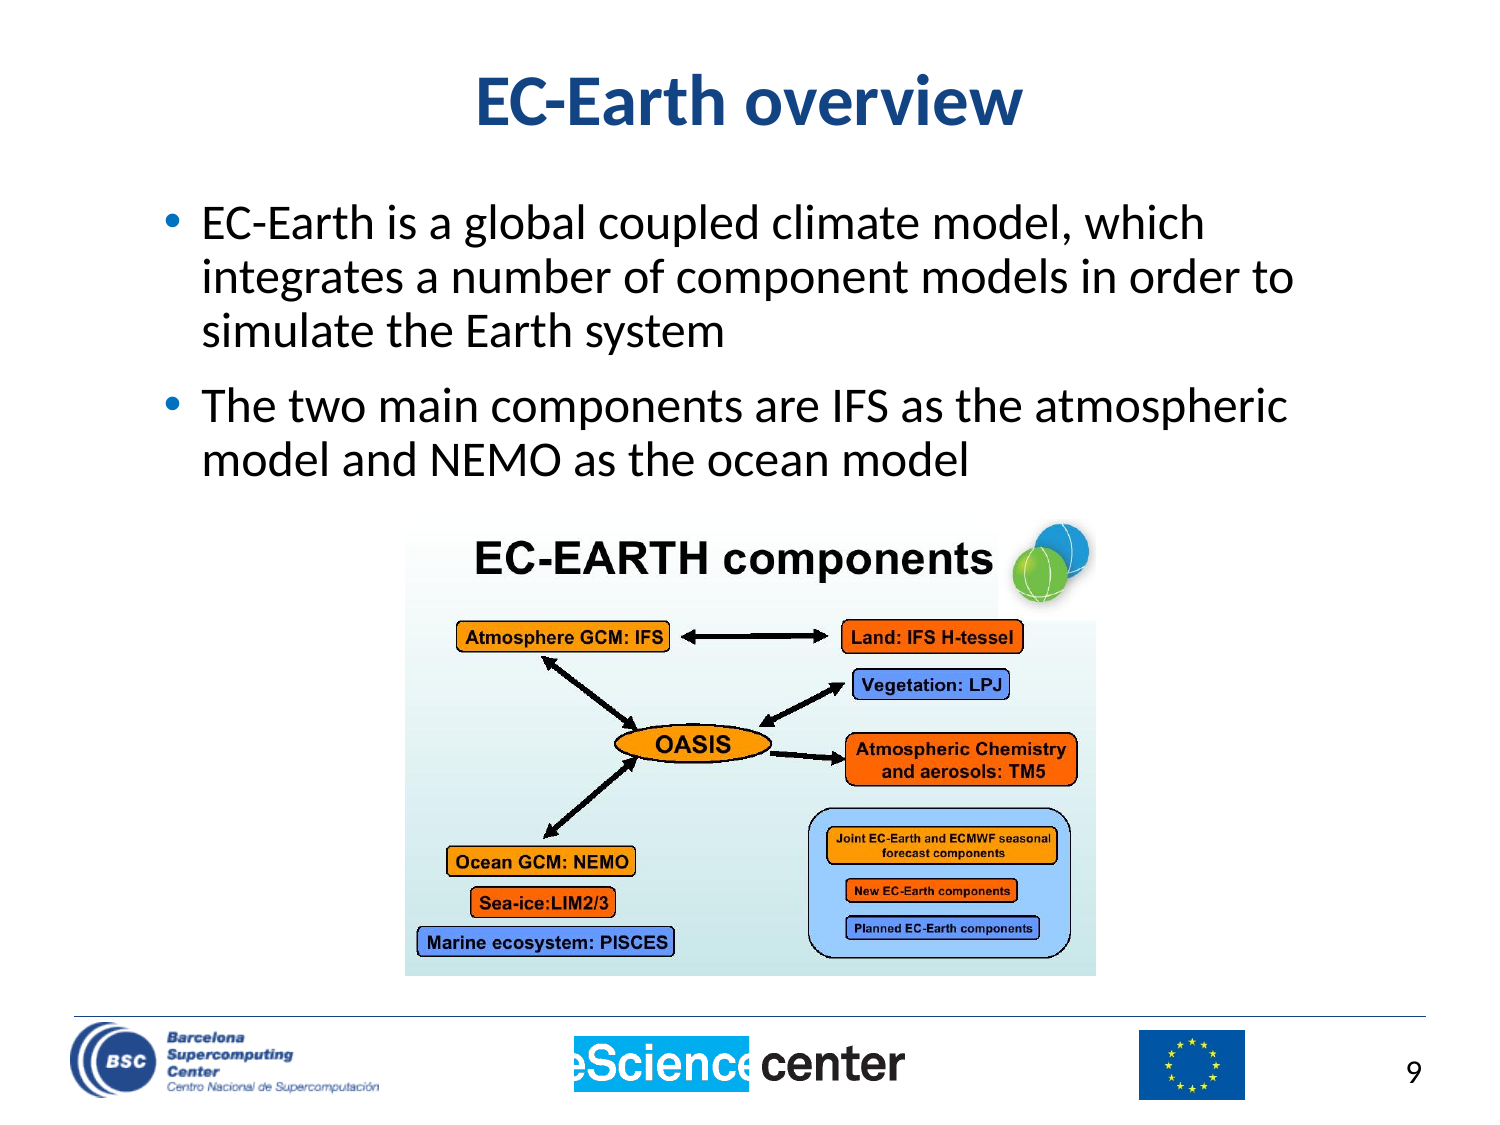

EC-Earth overview
EC-Earth is a global coupled climate model, which integrates a number of component models in order to simulate the Earth system
The two main components are IFS as the atmospheric model and NEMO as the ocean model